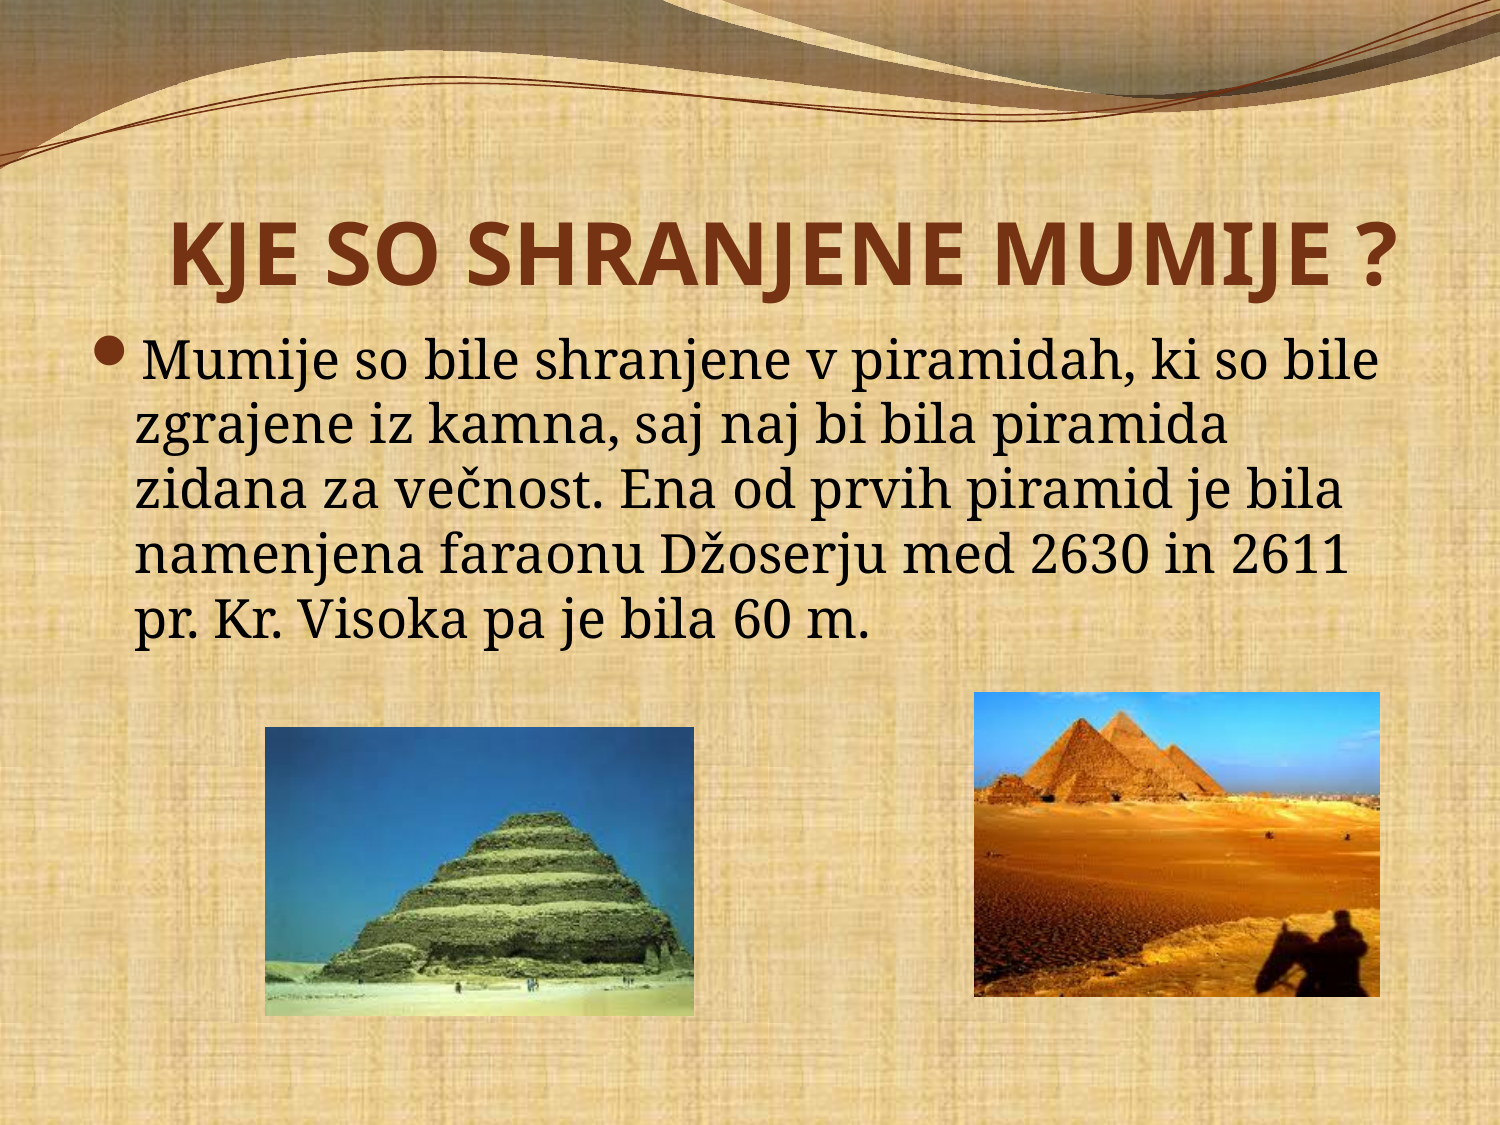

# KJE SO SHRANJENE MUMIJE ?
Mumije so bile shranjene v piramidah, ki so bile zgrajene iz kamna, saj naj bi bila piramida zidana za večnost. Ena od prvih piramid je bila namenjena faraonu Džoserju med 2630 in 2611 pr. Kr. Visoka pa je bila 60 m.